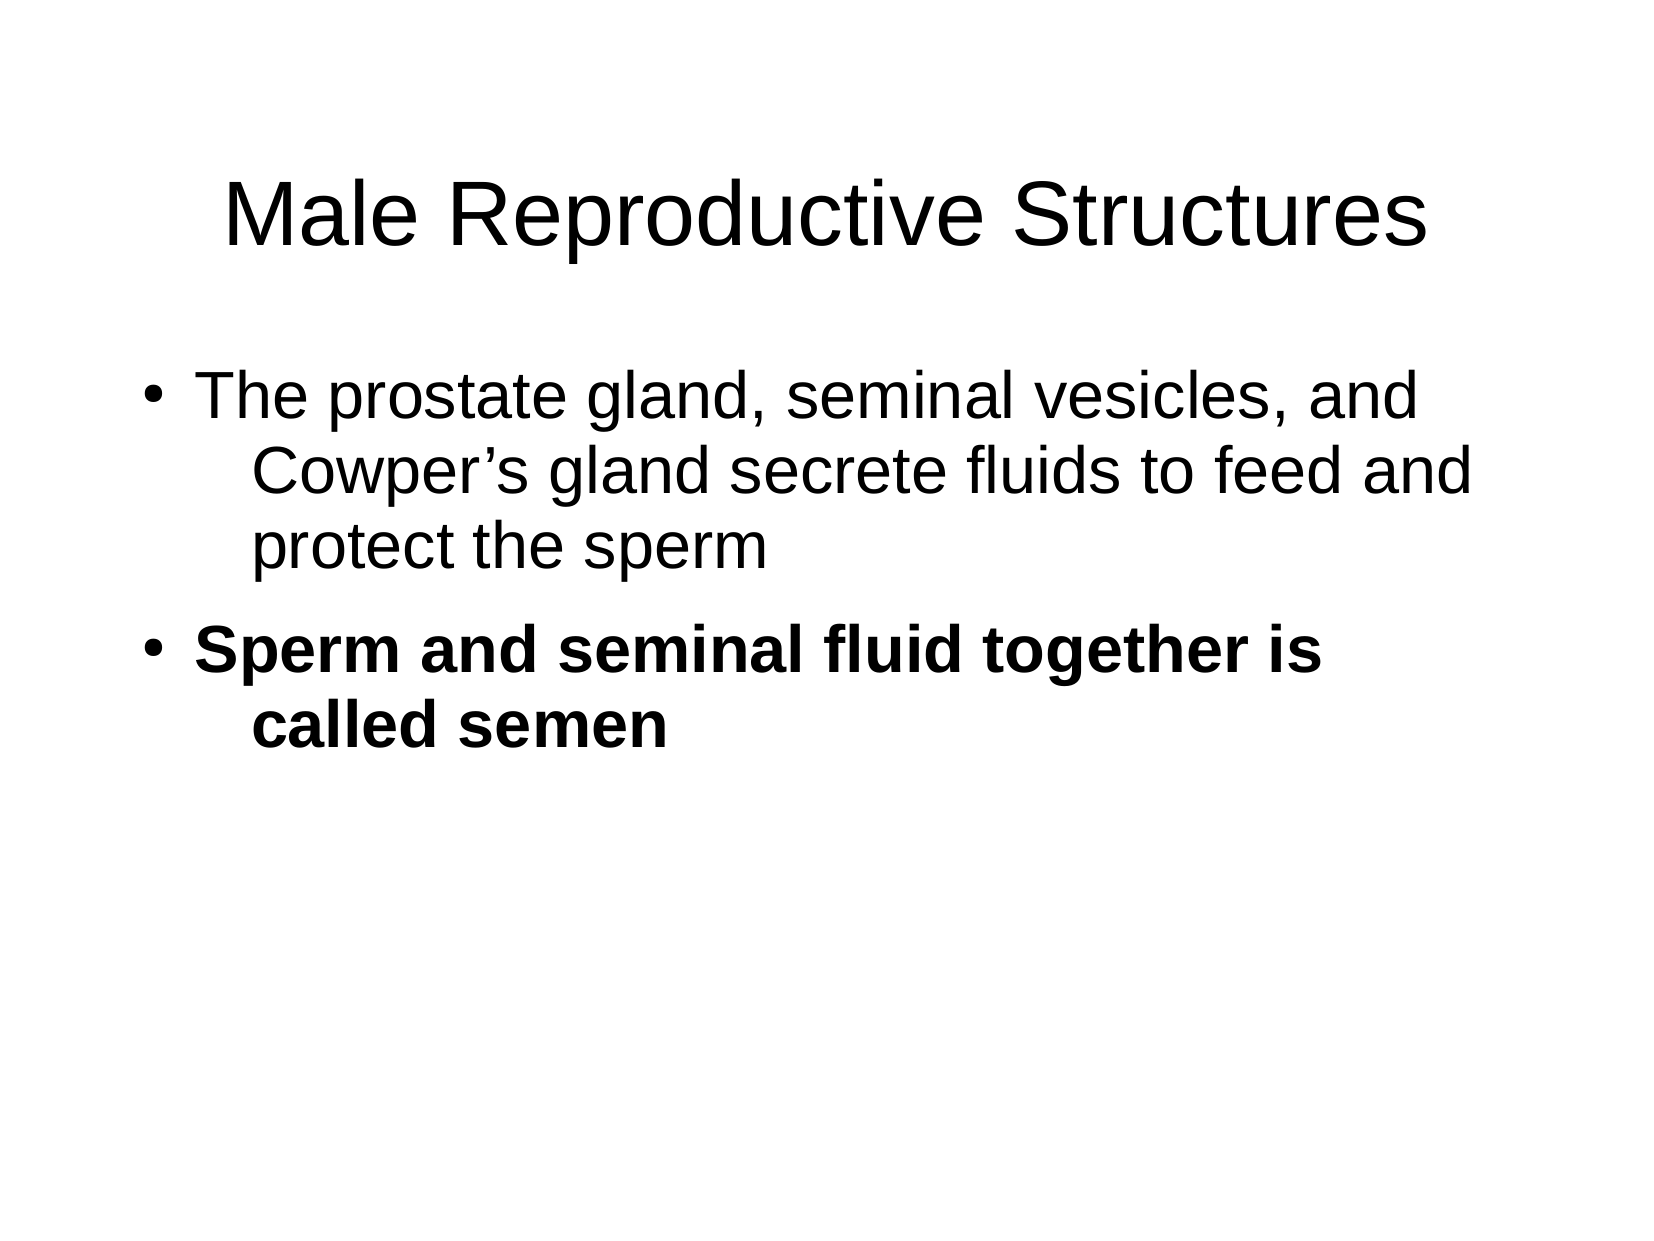

Male Reproductive Structures
# The prostate gland, seminal vesicles, and Cowper’s gland secrete fluids to feed and protect the sperm
Sperm and seminal fluid together is called semen